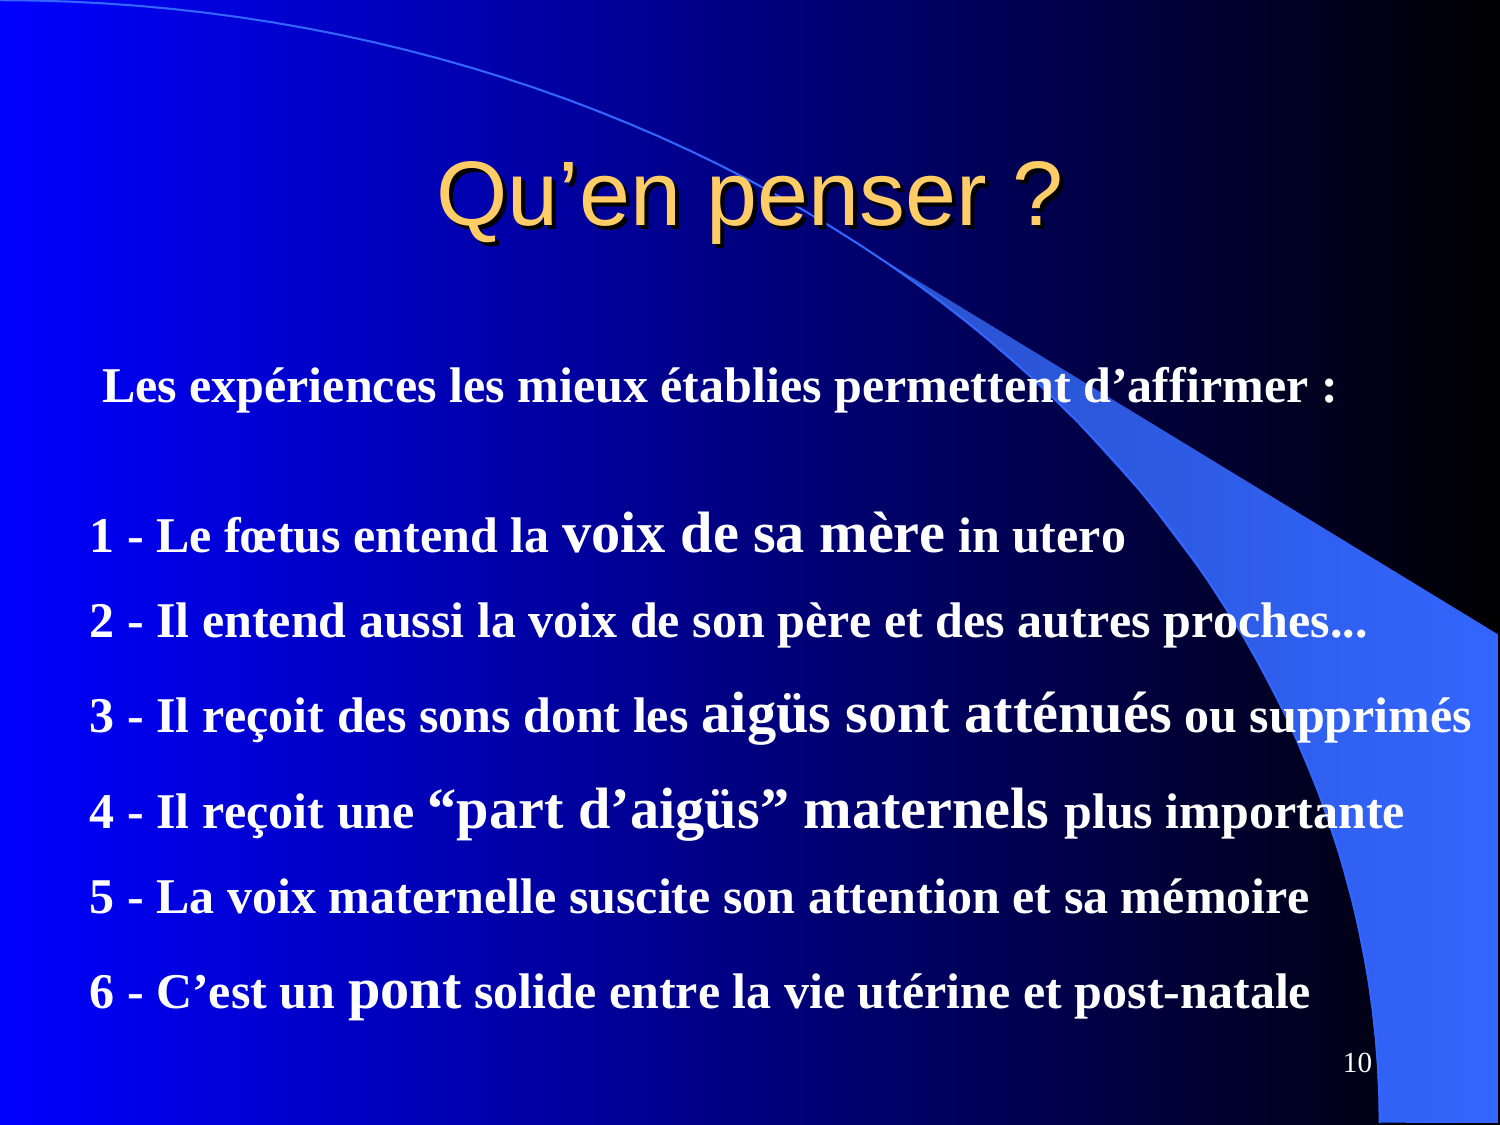

# Qu’en penser ?
 Les expériences les mieux établies permettent d’affirmer :
1 - Le fœtus entend la voix de sa mère in utero
2 - Il entend aussi la voix de son père et des autres proches...
3 - Il reçoit des sons dont les aigüs sont atténués ou supprimés
4 - Il reçoit une “part d’aigüs” maternels plus importante
5 - La voix maternelle suscite son attention et sa mémoire
6 - C’est un pont solide entre la vie utérine et post-natale
10